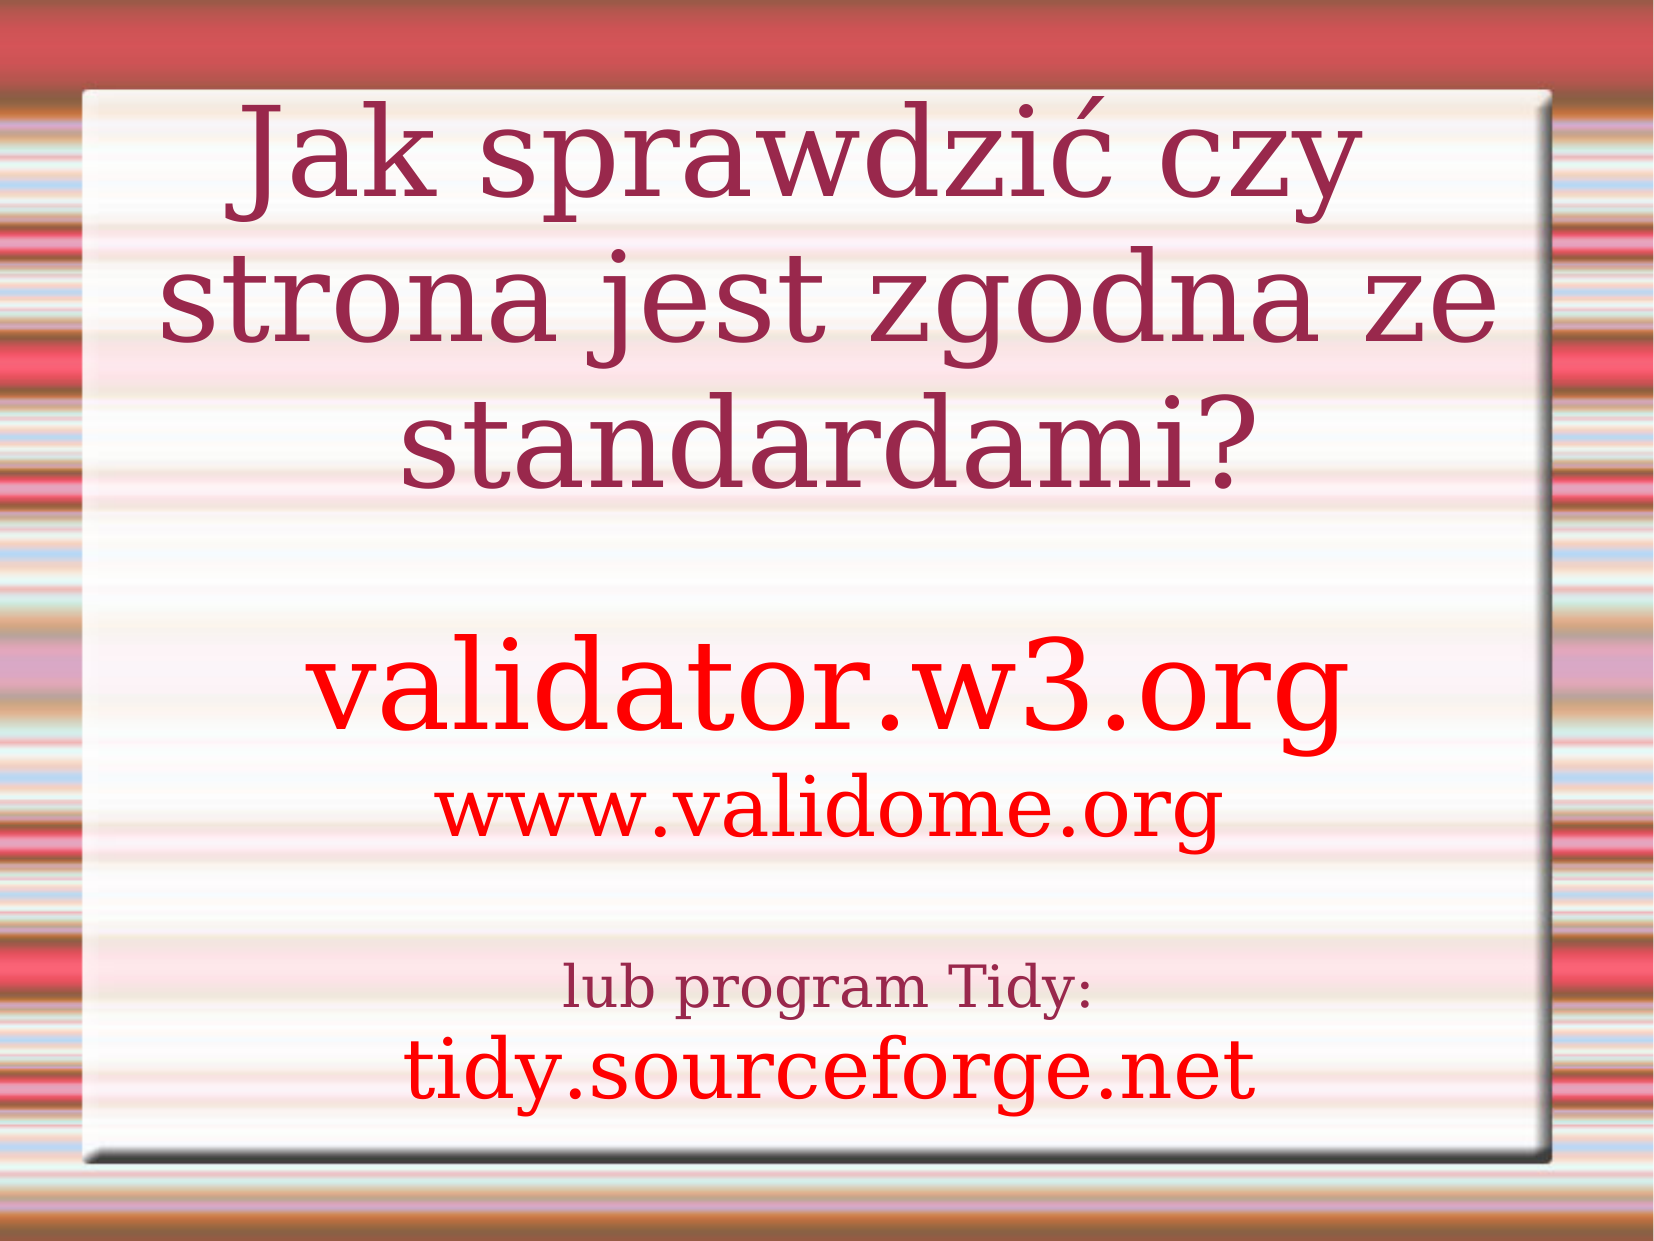

# Jak sprawdzić czy strona jest zgodna ze standardami? validator.w3.org www.validome.org lub program Tidy: tidy.sourceforge.net